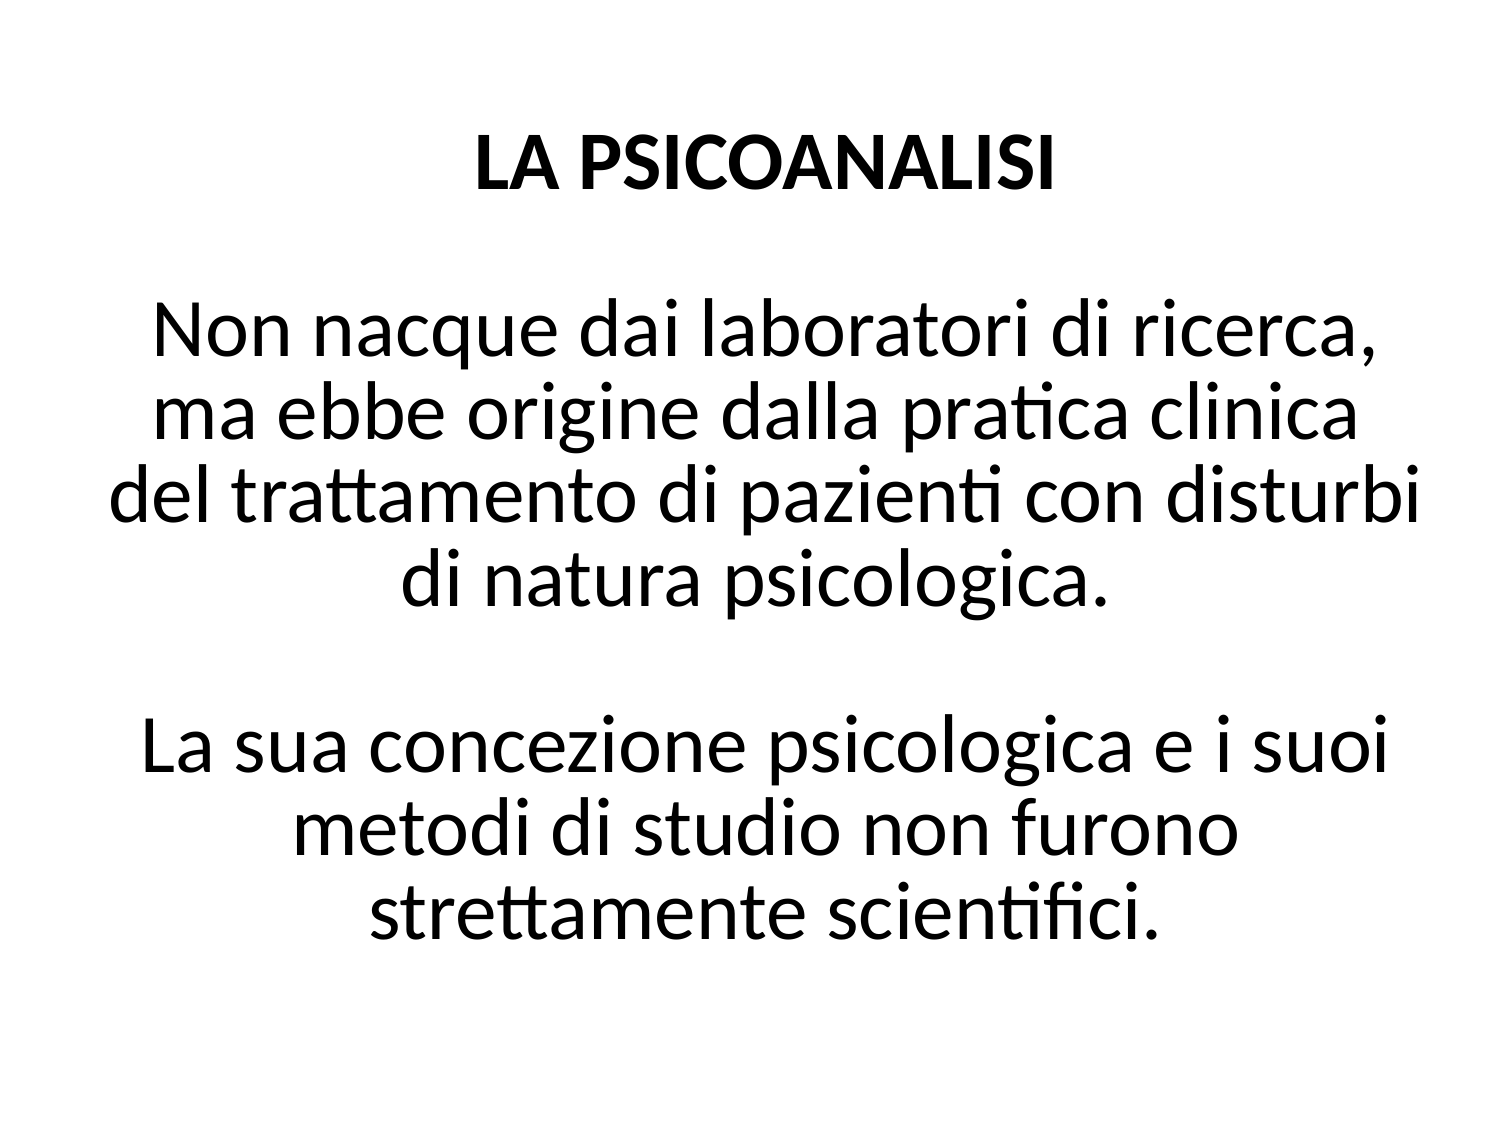

# LA PSICOANALISI Non nacque dai laboratori di ricerca, ma ebbe origine dalla pratica clinica del trattamento di pazienti con disturbi di natura psicologica. La sua concezione psicologica e i suoi metodi di studio non furono strettamente scientifici.